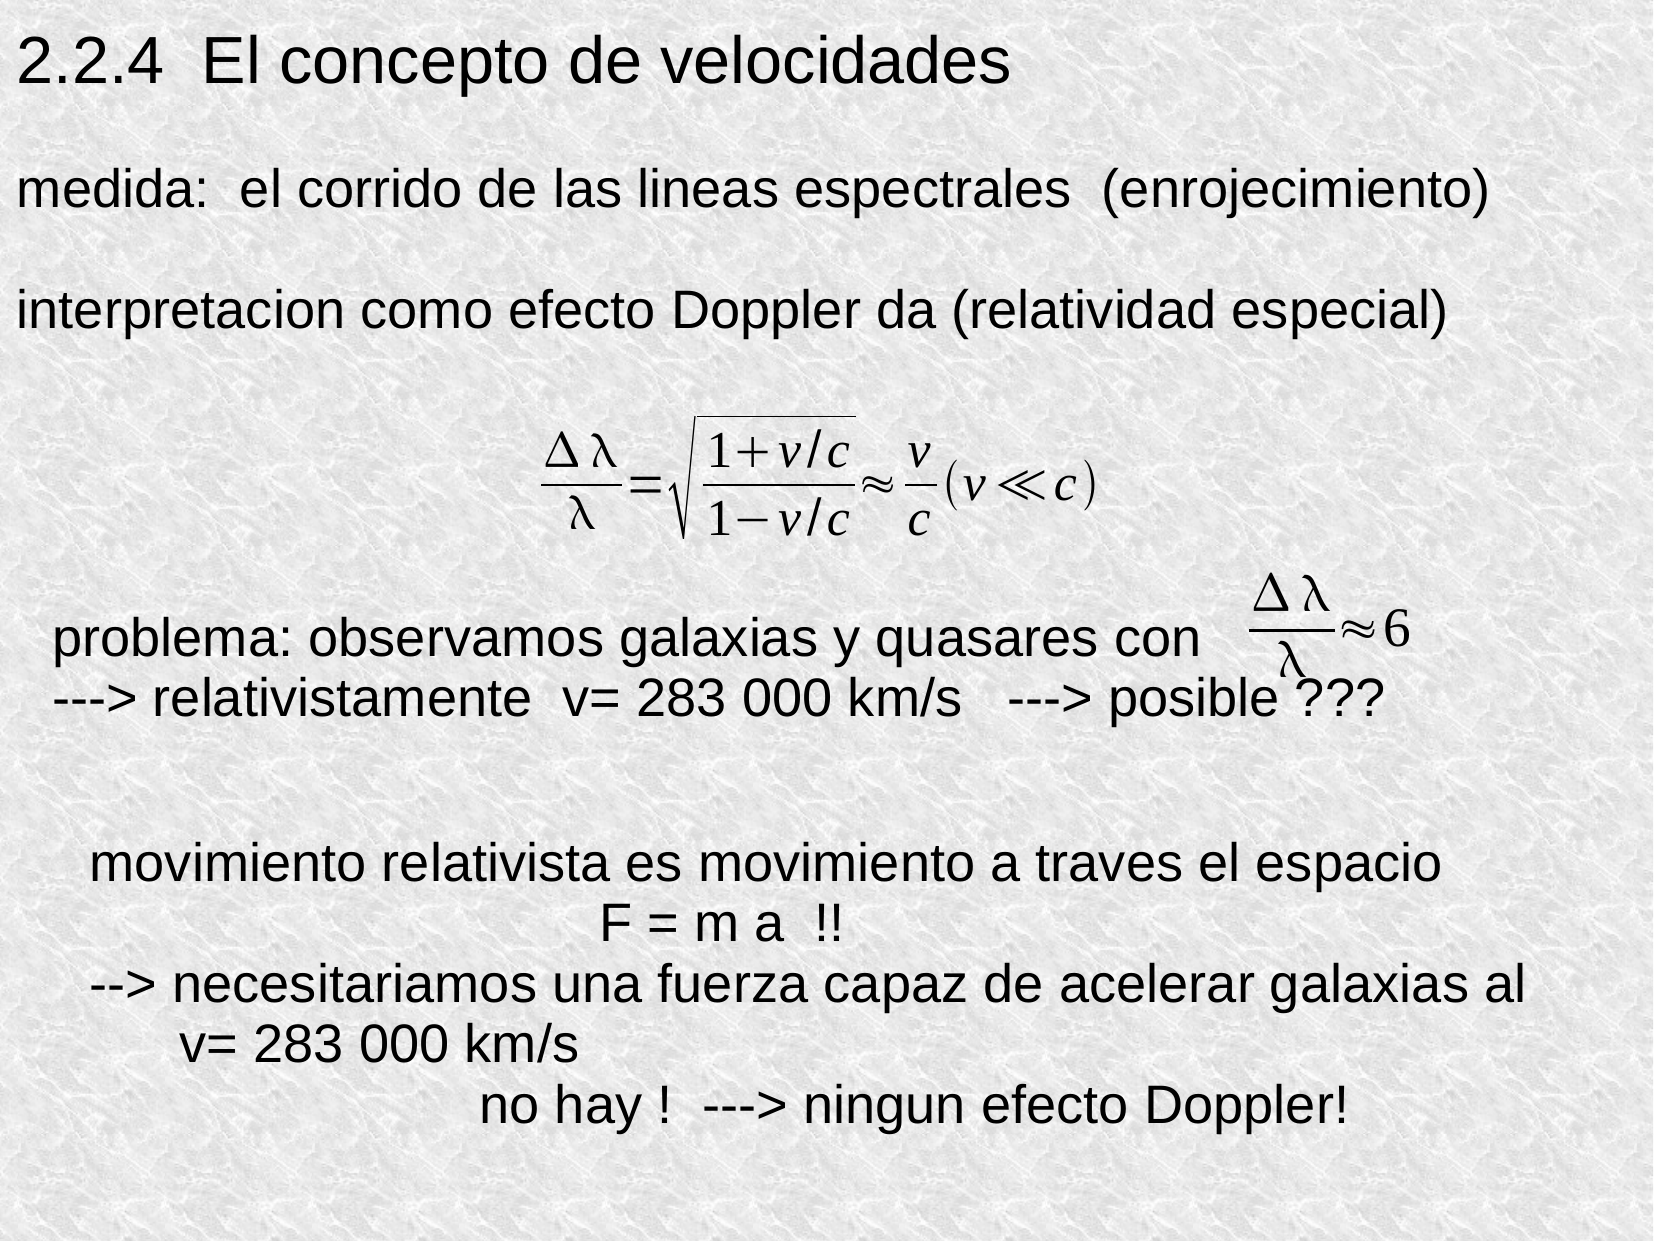

2.2.4 El concepto de velocidades
medida: el corrido de las lineas espectrales (enrojecimiento)
interpretacion como efecto Doppler da (relatividad especial)
problema: observamos galaxias y quasares con
---> relativistamente v= 283 000 km/s ---> posible ???
movimiento relativista es movimiento a traves el espacio
 F = m a !!
--> necesitariamos una fuerza capaz de acelerar galaxias al
 v= 283 000 km/s
 no hay ! ---> ningun efecto Doppler!